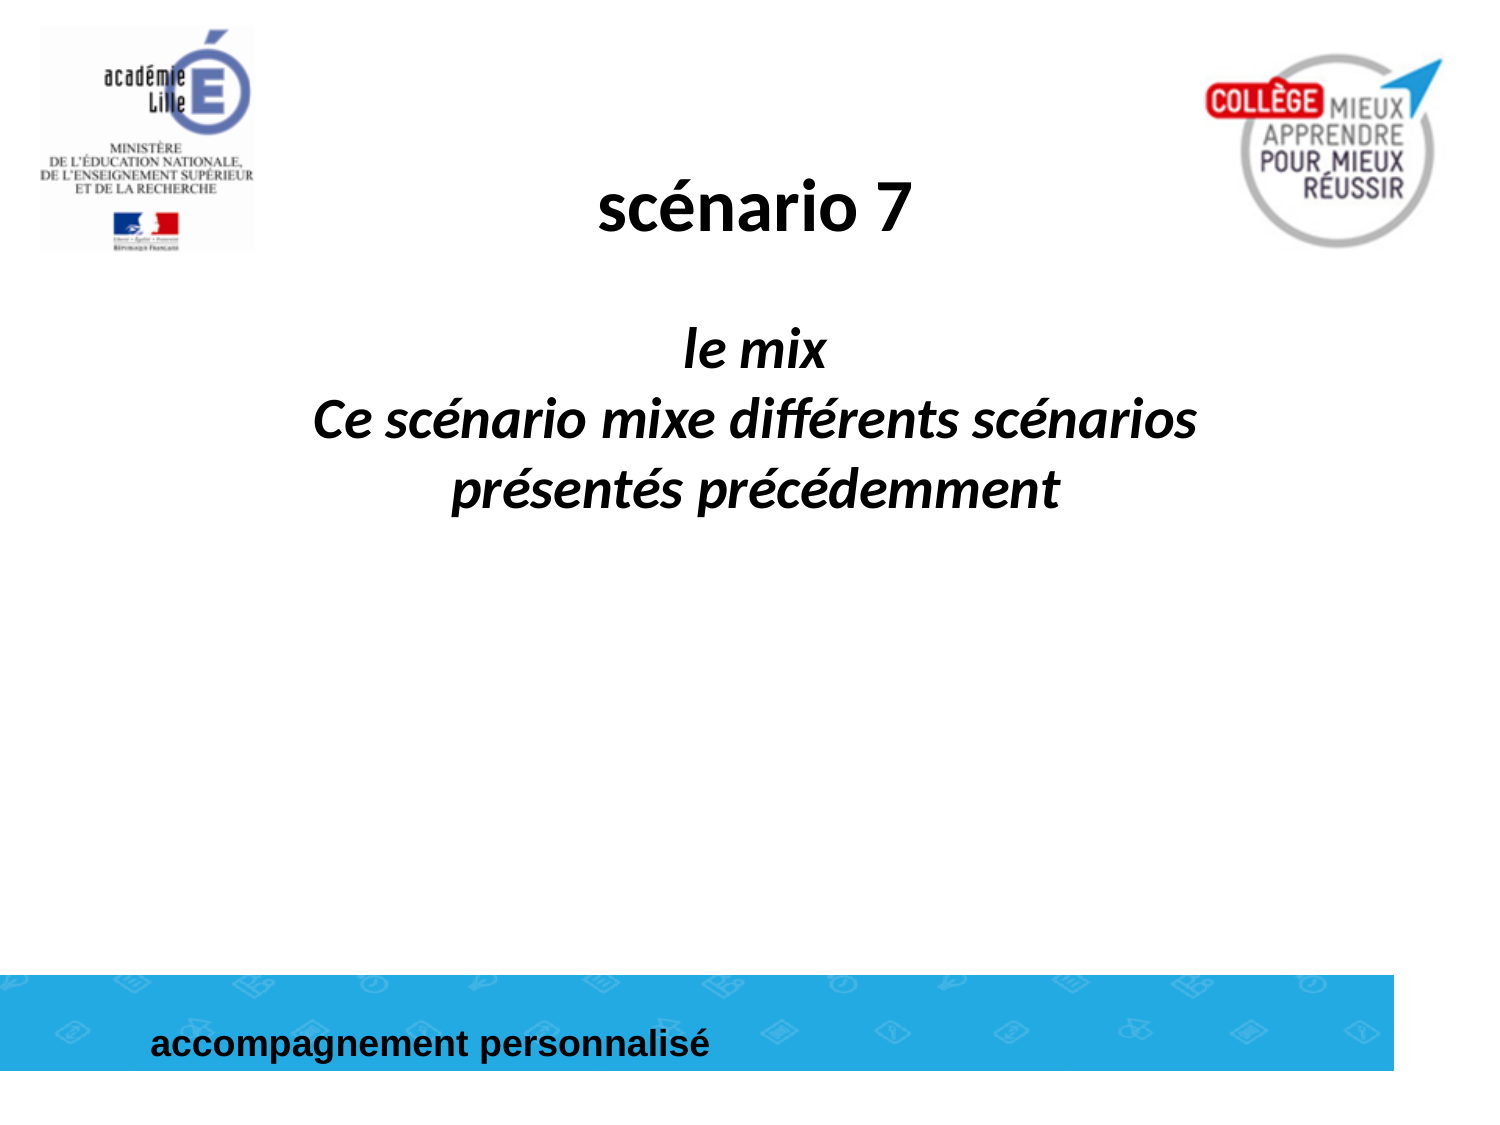

scénario 7
# le mix Ce scénario mixe différents scénarios présentés précédemment
accompagnement personnalisé